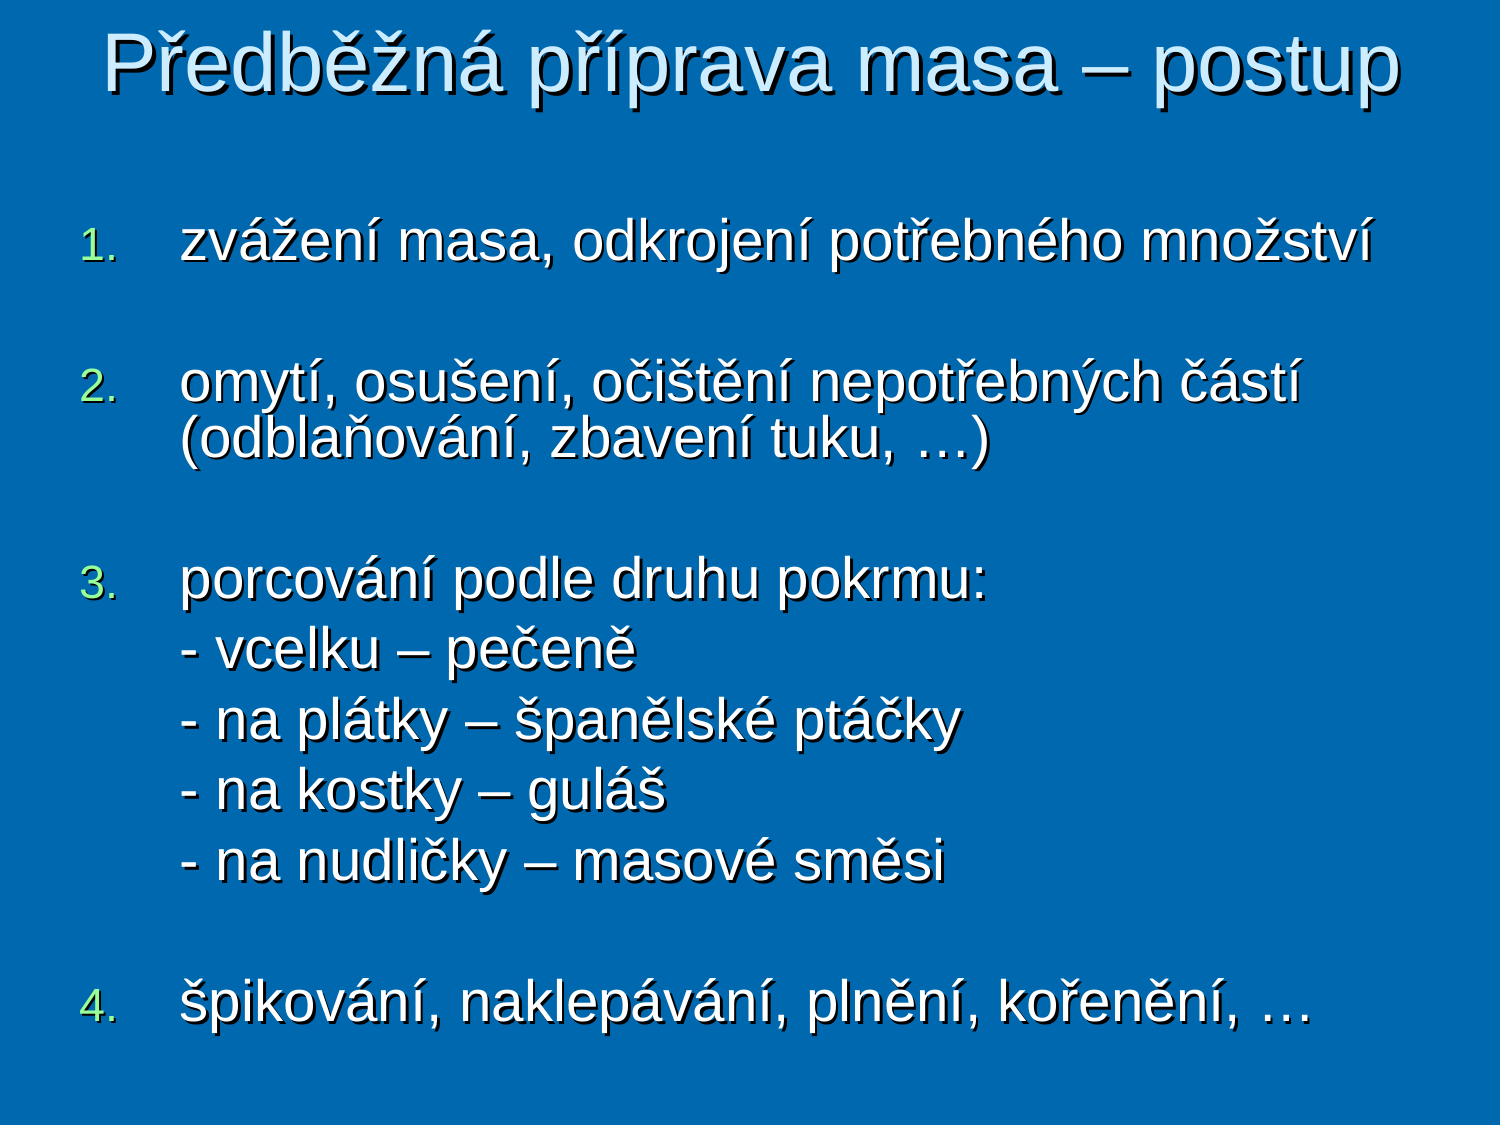

# Předběžná příprava masa – postup
zvážení masa, odkrojení potřebného množství
omytí, osušení, očištění nepotřebných částí (odblaňování, zbavení tuku, …)
porcování podle druhu pokrmu:
 	- vcelku – pečeně
 	- na plátky – španělské ptáčky
 	- na kostky – guláš
 	- na nudličky – masové směsi
špikování, naklepávání, plnění, kořenění, …